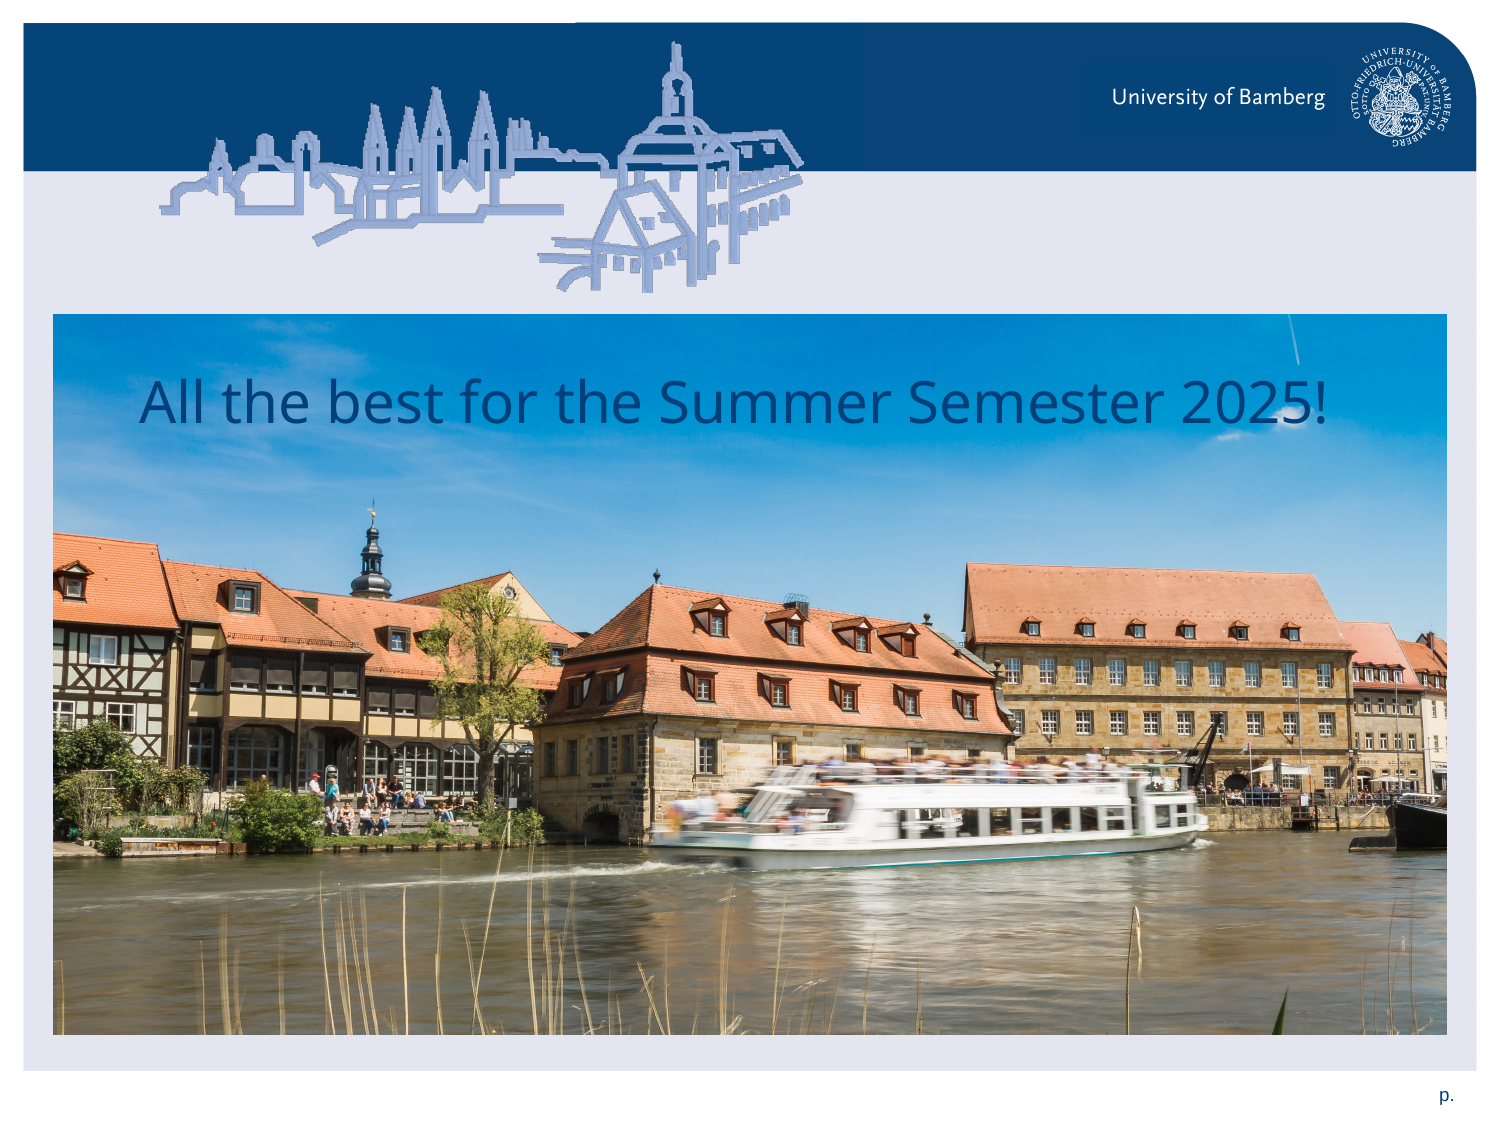

# All the best for the Summer Semester 2025!